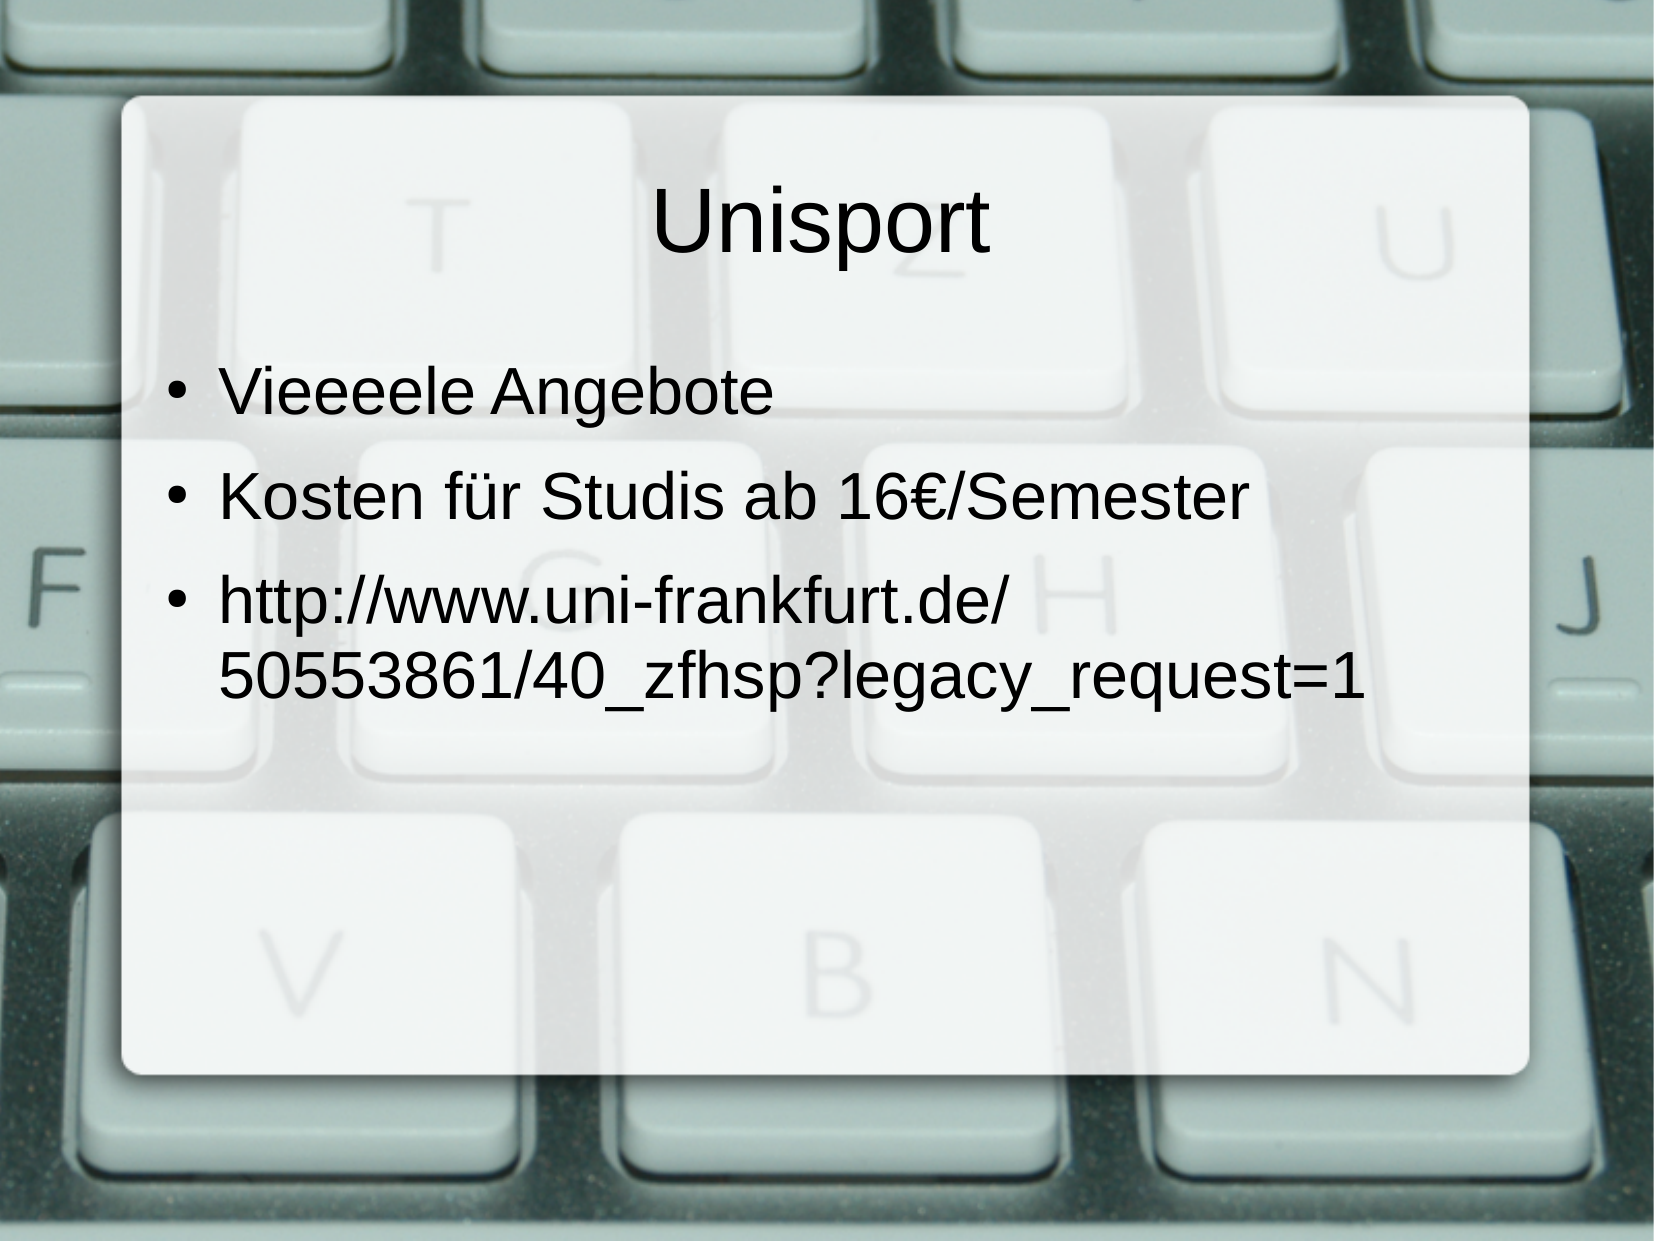

# Unisport
Vieeeele Angebote
Kosten für Studis ab 16€/Semester
http://www.uni-frankfurt.de/50553861/40_zfhsp?legacy_request=1